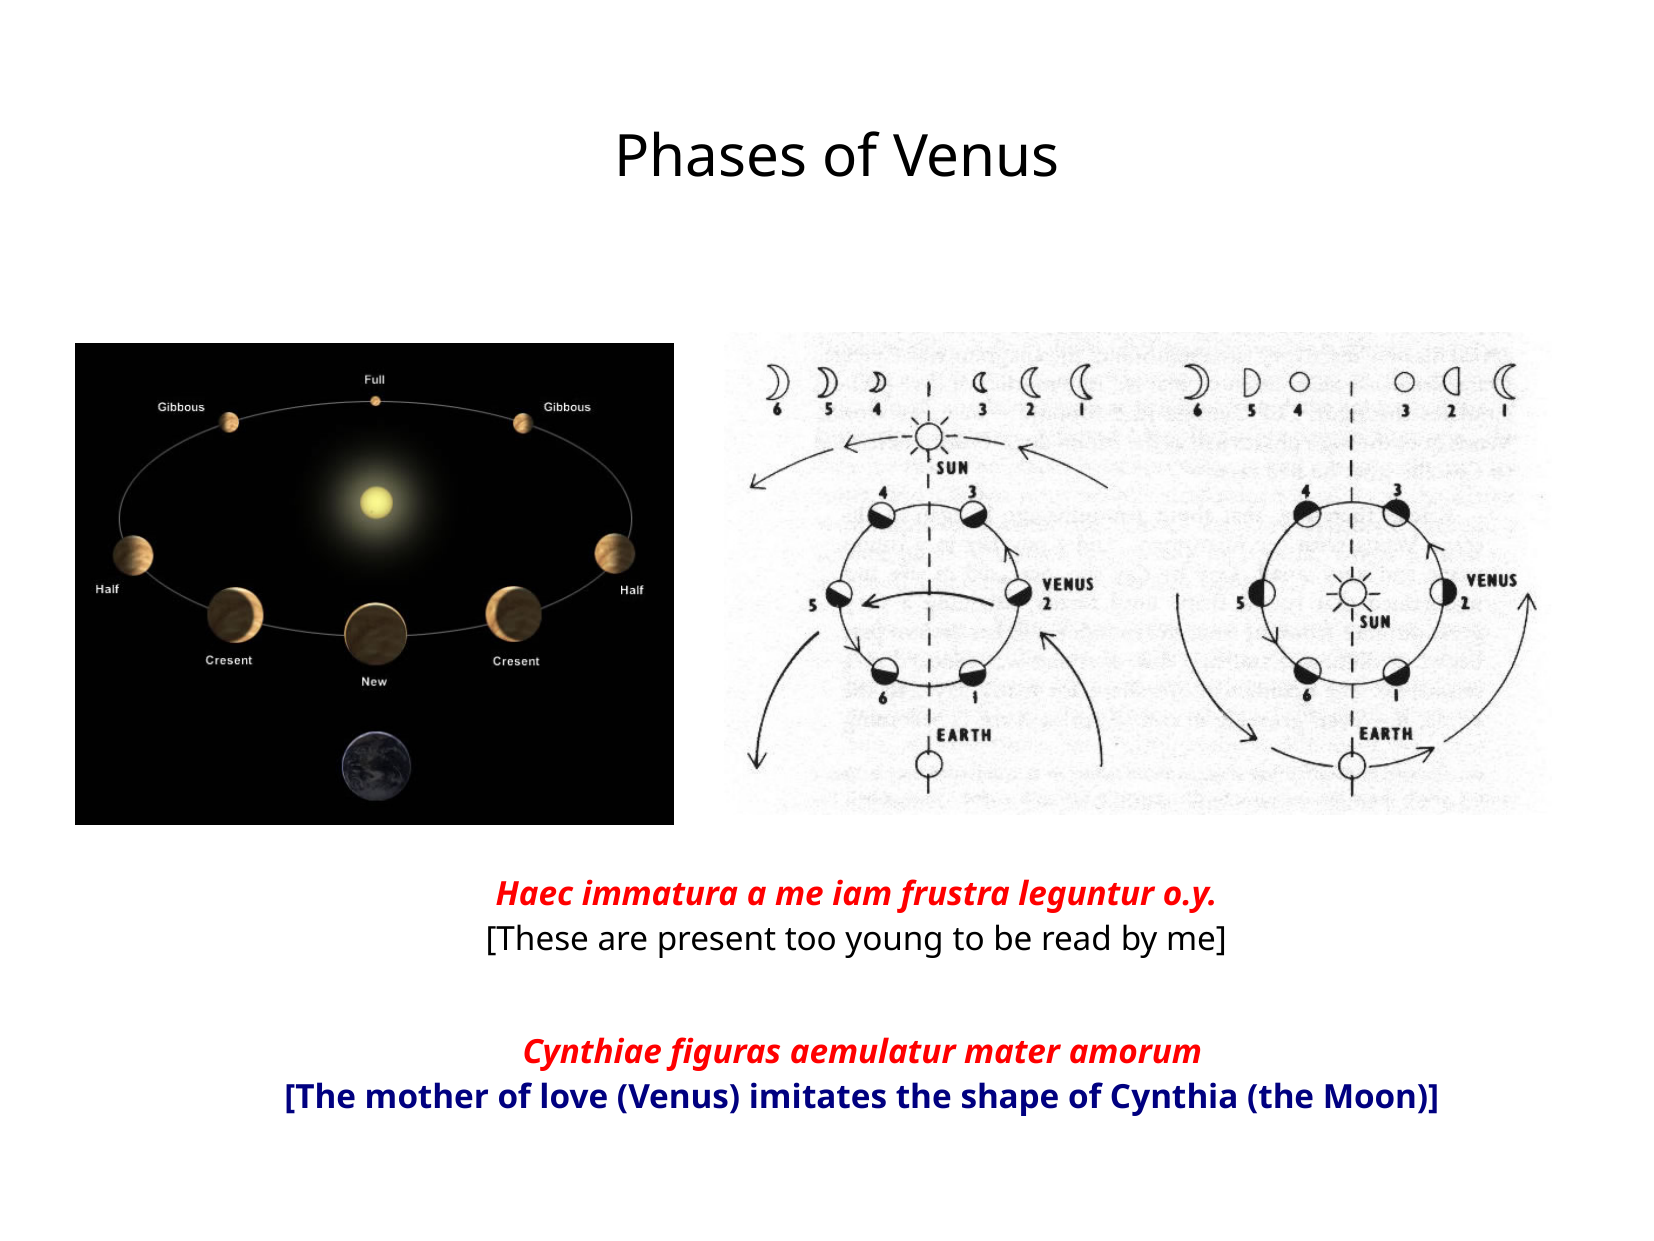

# Phases of Venus
Haec immatura a me iam frustra leguntur o.y.
[These are present too young to be read by me]
Cynthiae figuras aemulatur mater amorum
[The mother of love (Venus) imitates the shape of Cynthia (the Moon)]